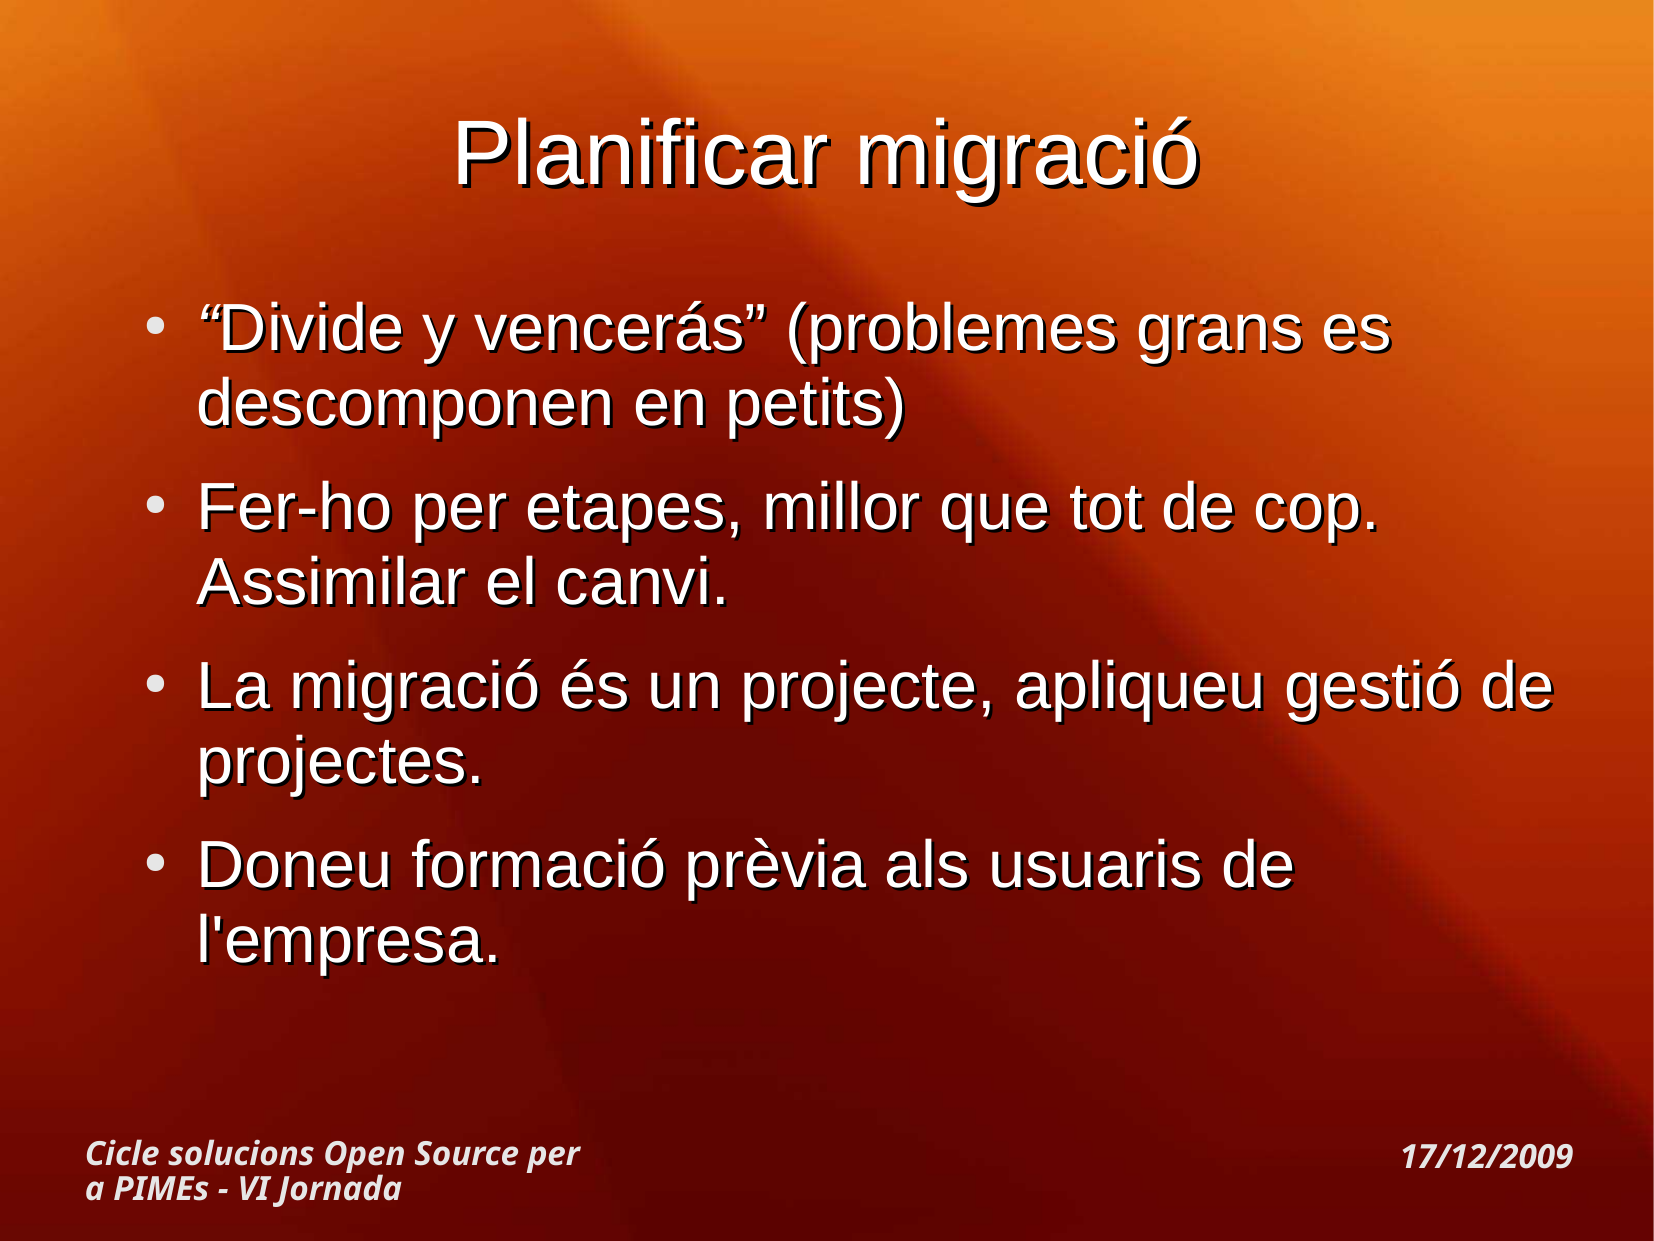

# Planificar migració
“Divide y vencerás” (problemes grans es descomponen en petits)
Fer-ho per etapes, millor que tot de cop. Assimilar el canvi.
La migració és un projecte, apliqueu gestió de projectes.
Doneu formació prèvia als usuaris de l'empresa.
Cicle solucions Open Source per a PIMEs - VI Jornada
17/12/2009